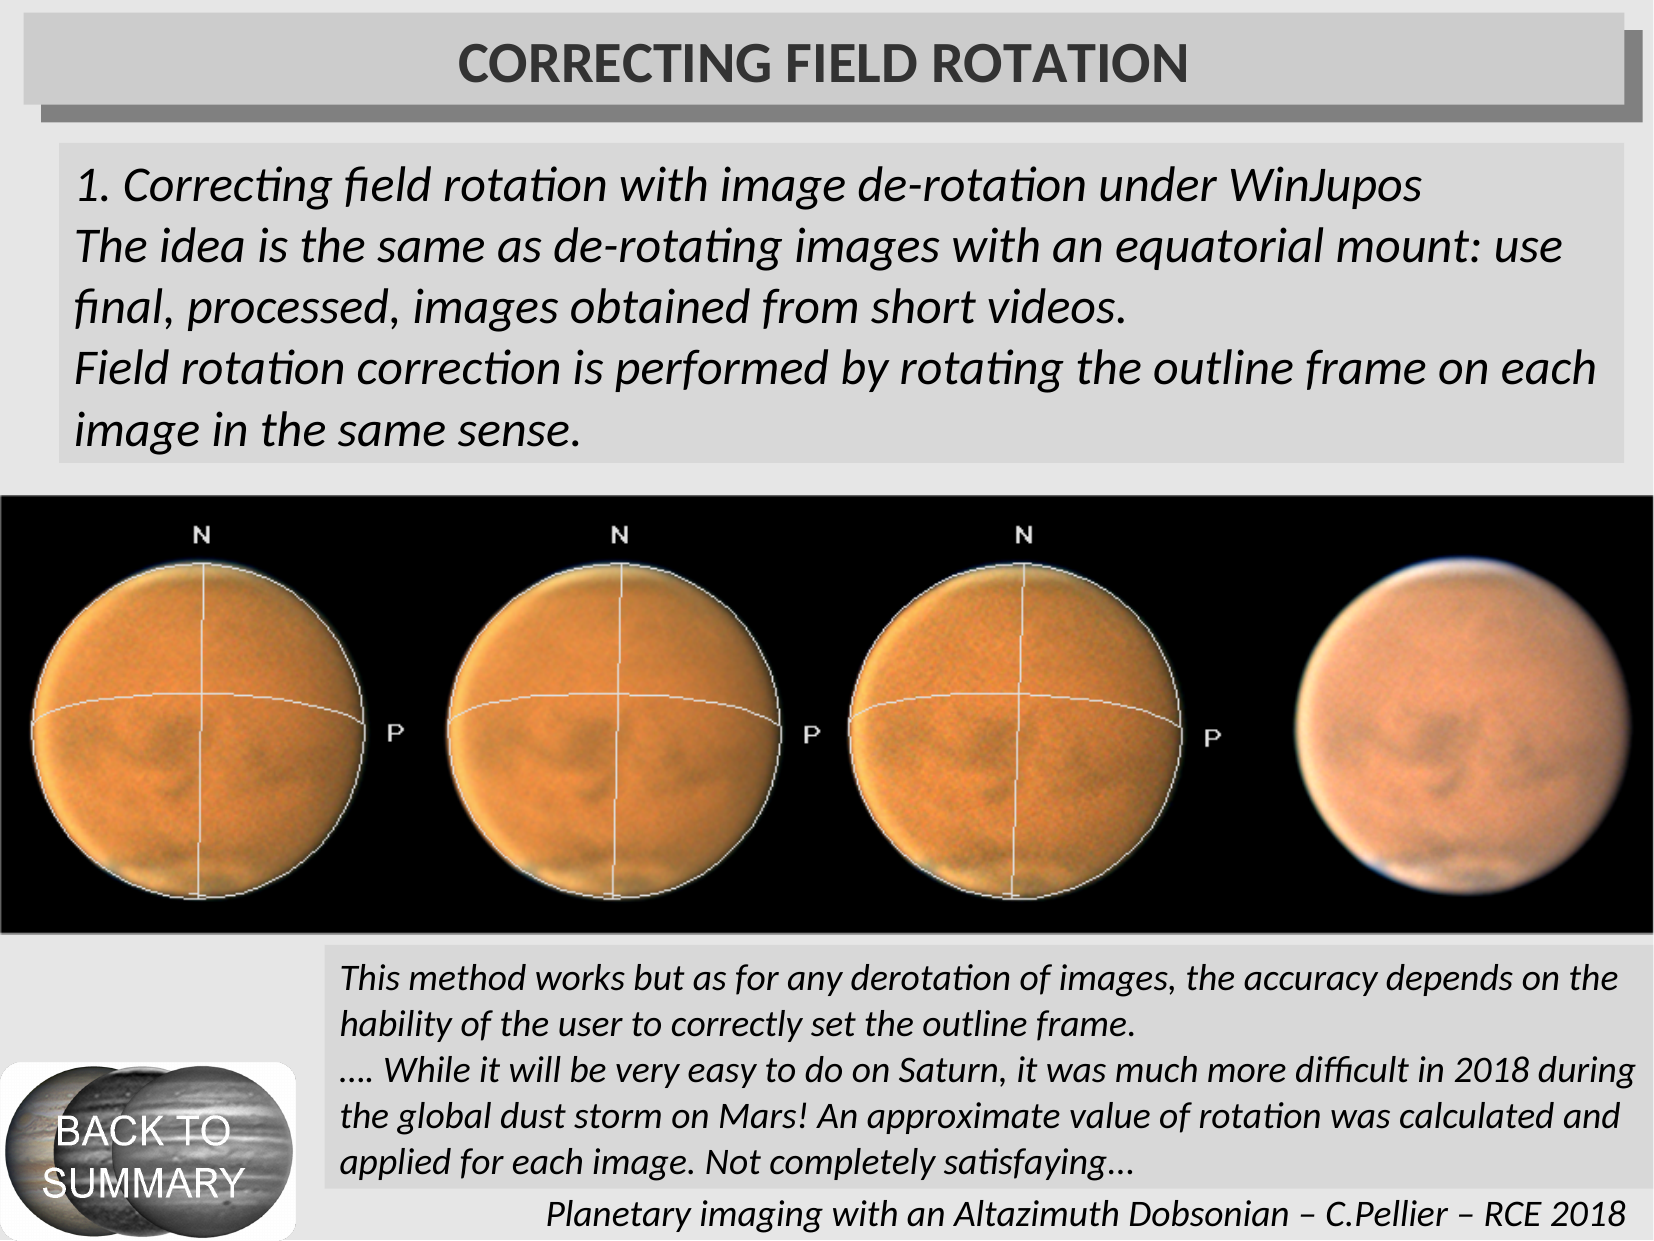

CORRECTING FIELD ROTATION
1. Correcting field rotation with image de-rotation under WinJupos
The idea is the same as de-rotating images with an equatorial mount: use final, processed, images obtained from short videos.
Field rotation correction is performed by rotating the outline frame on each image in the same sense.
This method works but as for any derotation of images, the accuracy depends on the hability of the user to correctly set the outline frame.
…. While it will be very easy to do on Saturn, it was much more difficult in 2018 during the global dust storm on Mars! An approximate value of rotation was calculated and applied for each image. Not completely satisfaying...
Planetary imaging with an Altazimuth Dobsonian – C.Pellier – RCE 2018